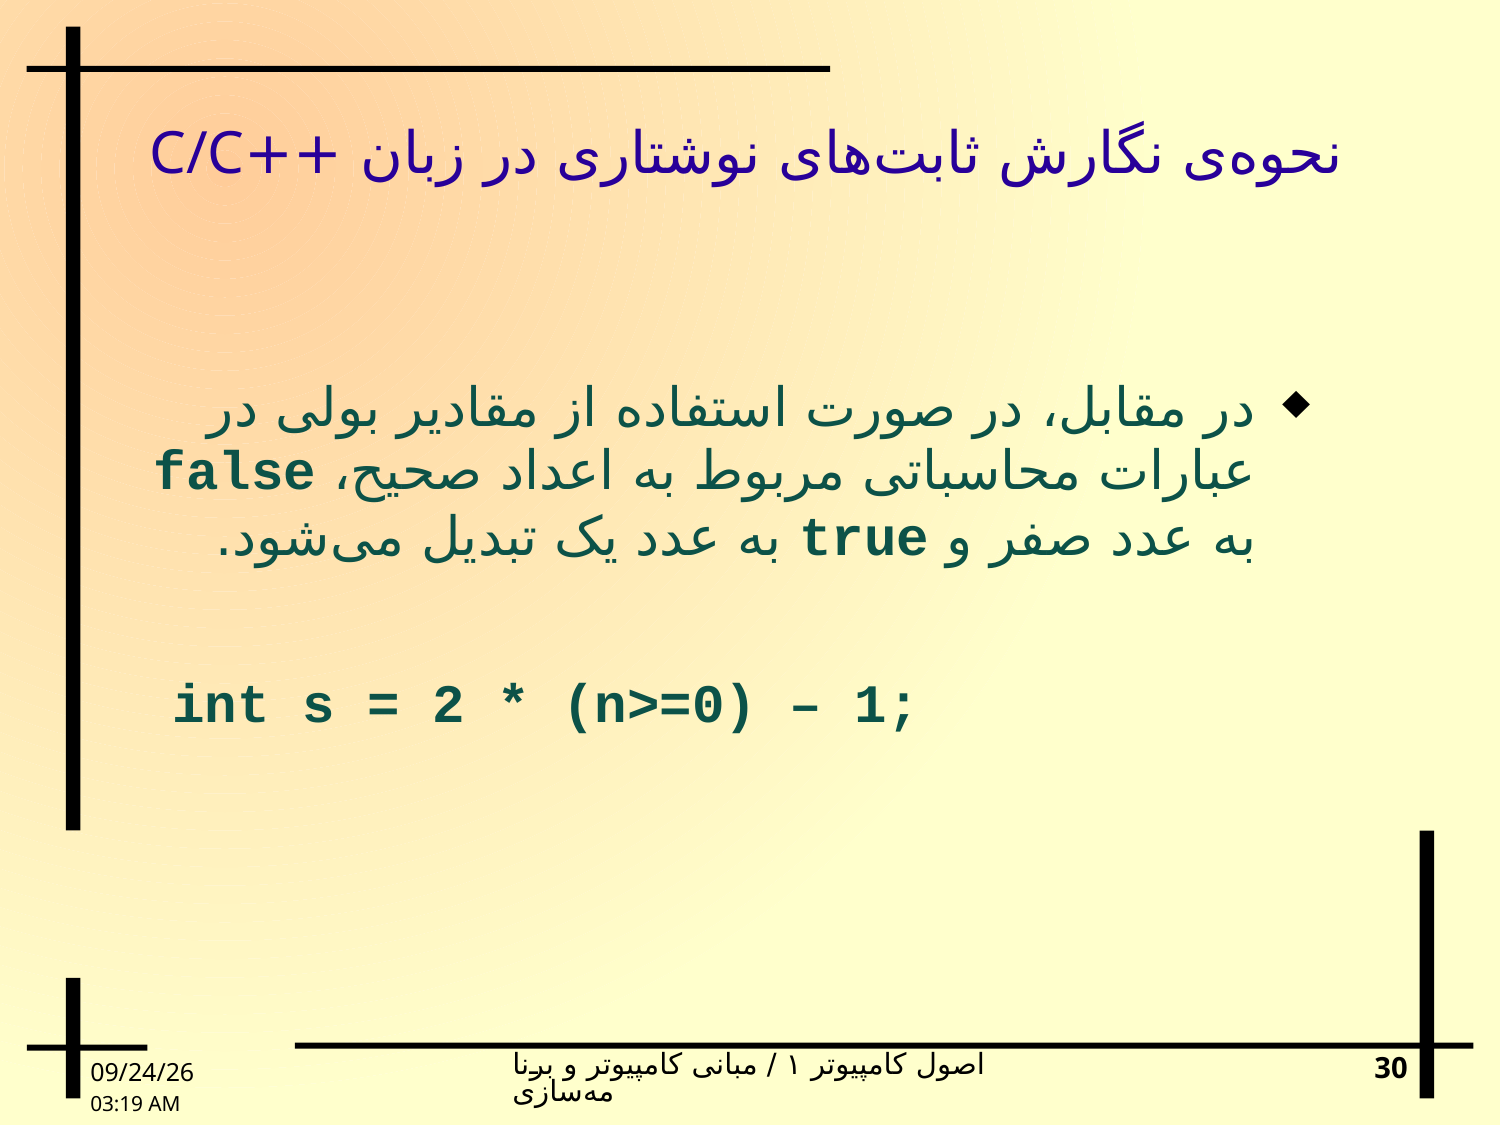

نحوه‌ی نگارش ثابت‌های نوشتاری در زبان ++C/C
# در مقابل، در صورت استفاده از مقادیر بولی در عبارات محاسباتی مربوط به اعداد صحیح، false به عدد صفر و true به عدد یک تبدیل می‌شود.
int s = 2 * (n>=0) – 1;
اصول کامپیوتر ۱ / مبانی کامپیوتر و برنامه‌سازی
30